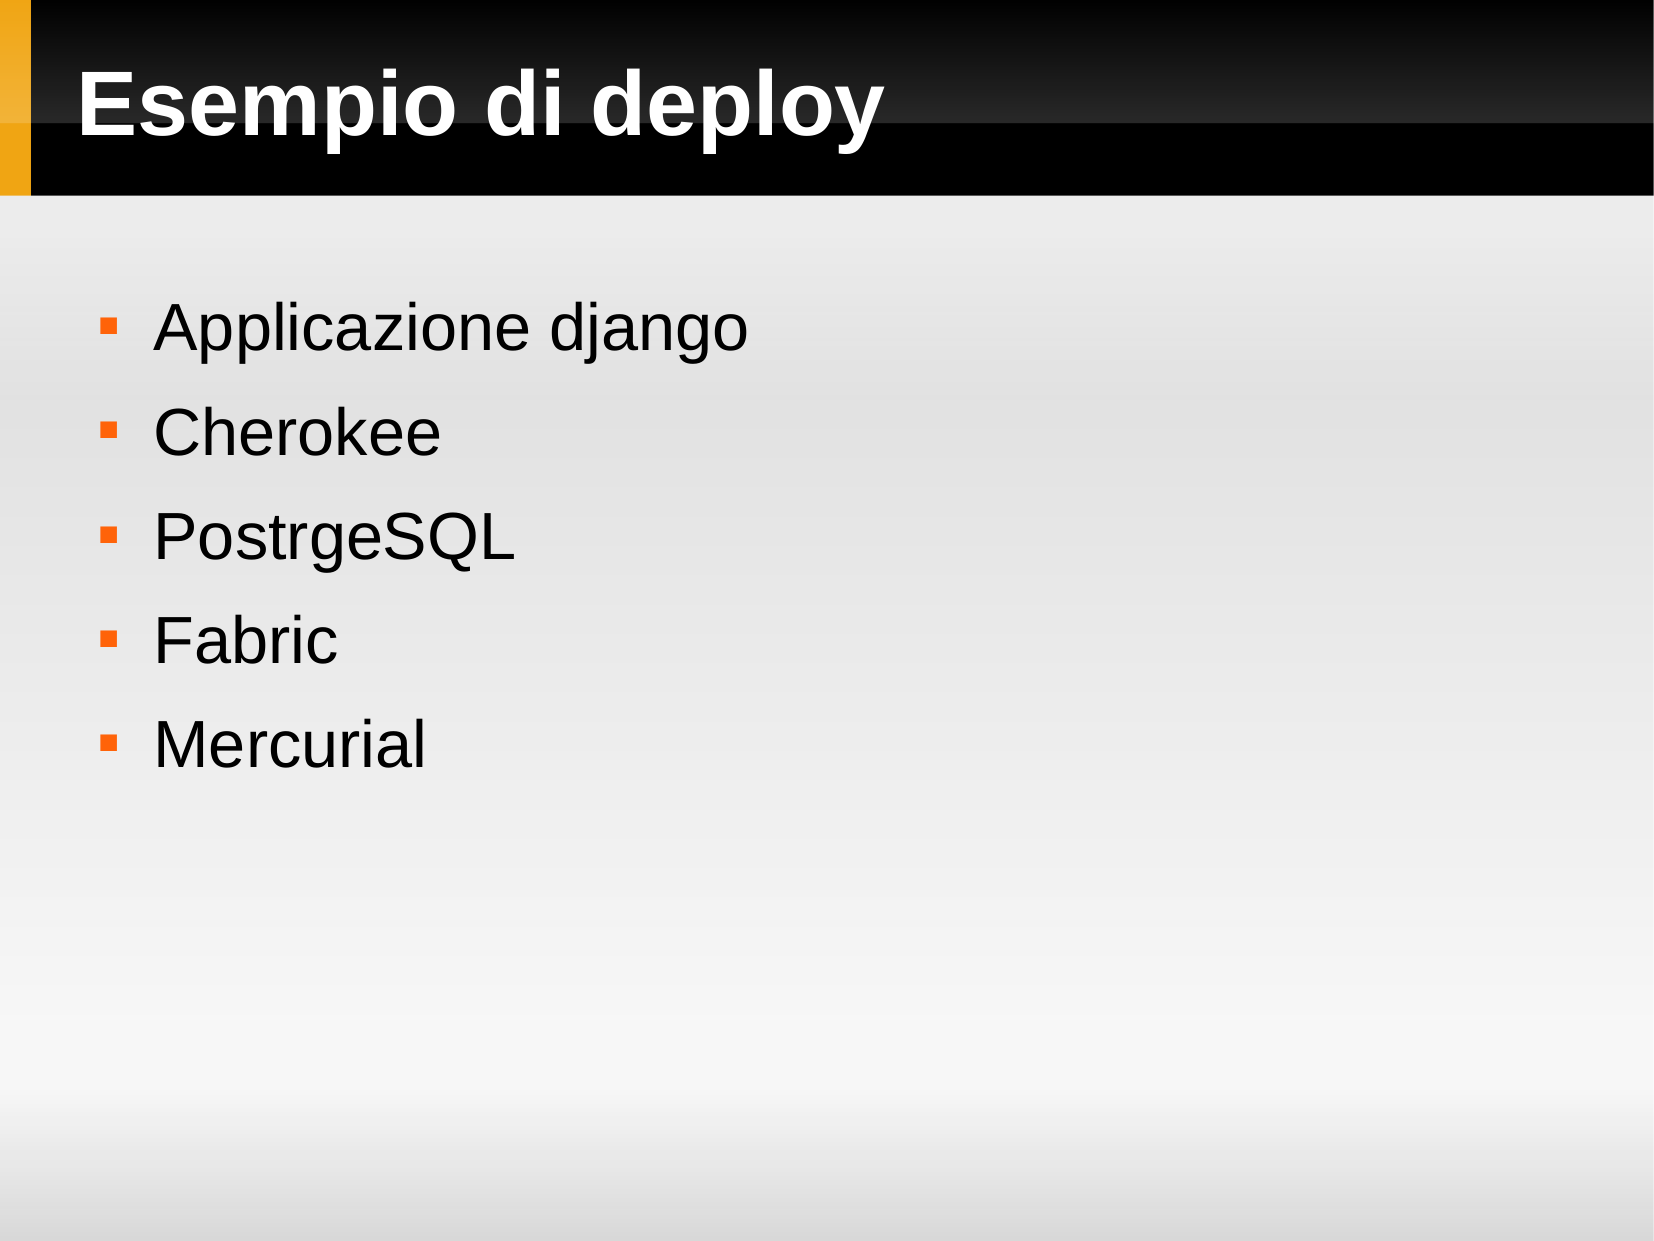

# Esempio di deploy
Applicazione django
Cherokee
PostrgeSQL
Fabric
Mercurial